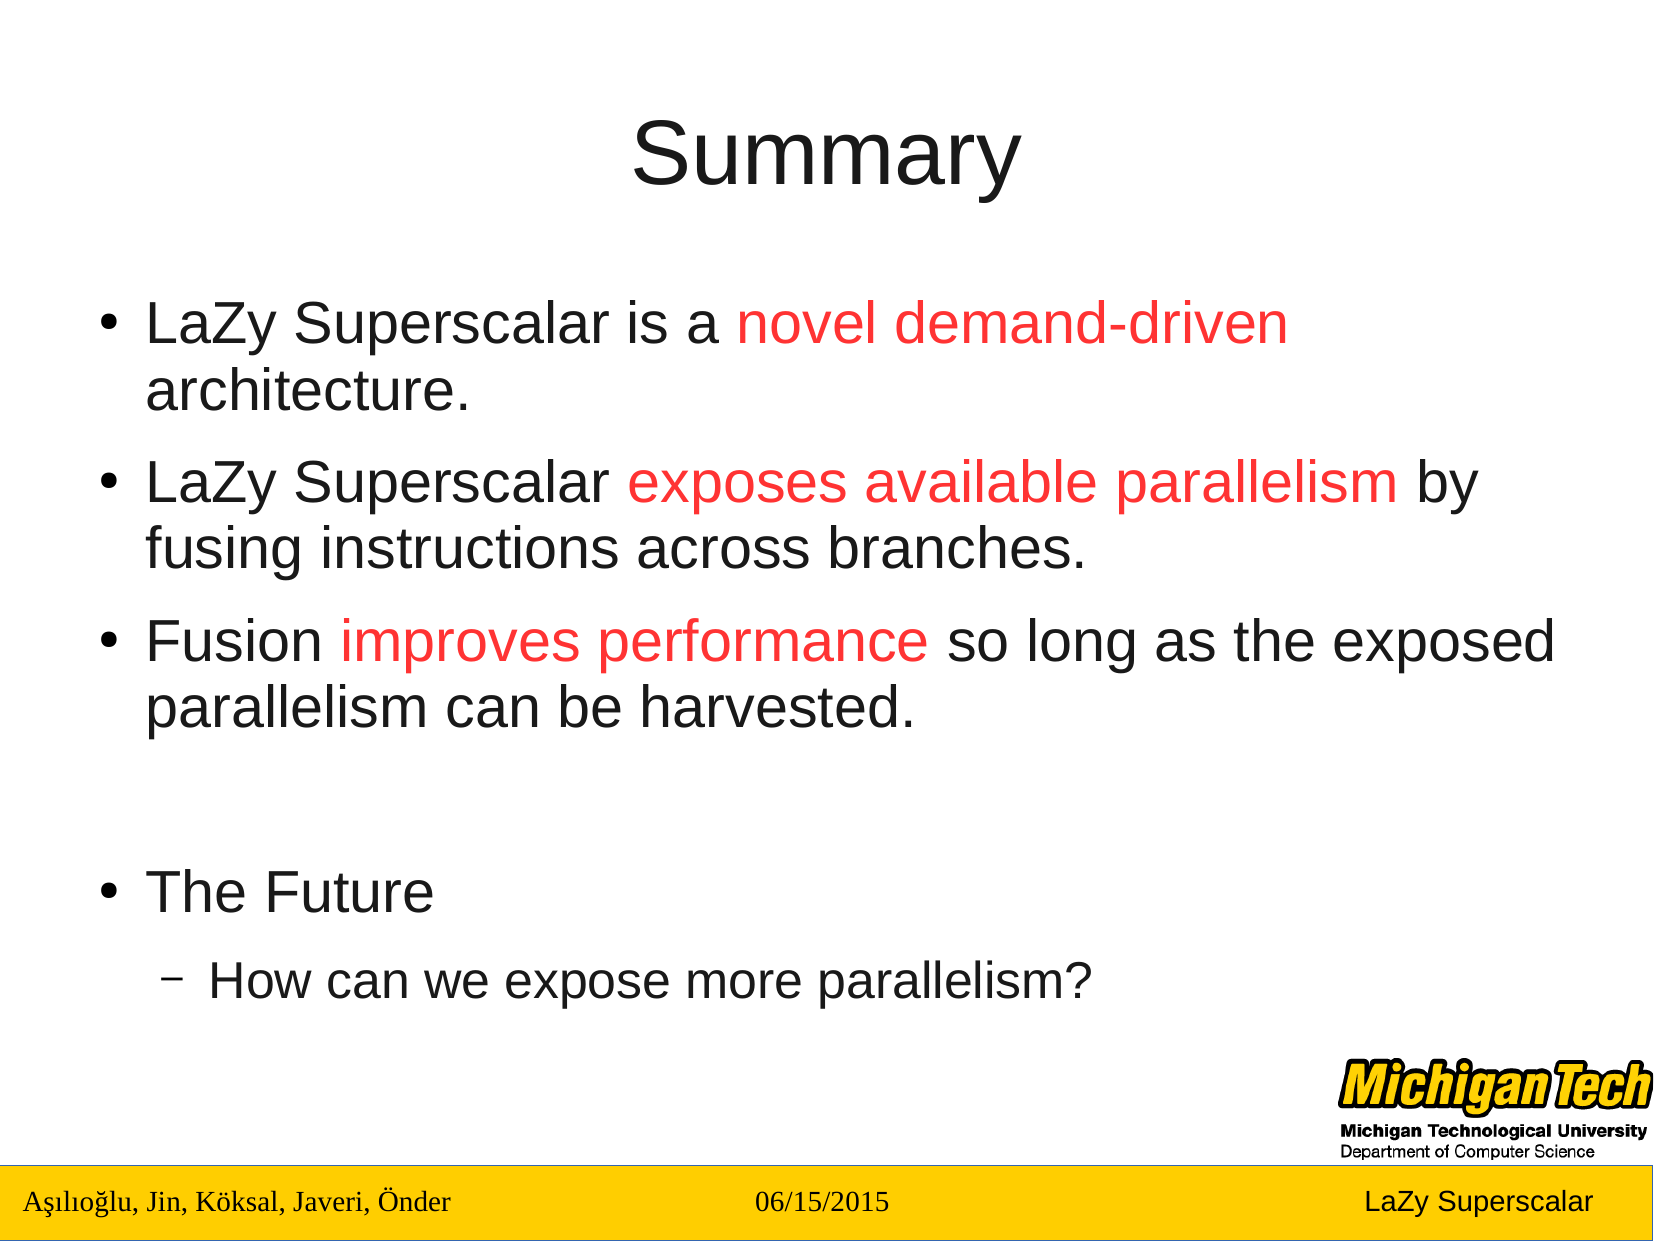

# Summary
LaZy Superscalar is a novel demand-driven architecture.
LaZy Superscalar exposes available parallelism by fusing instructions across branches.
Fusion improves performance so long as the exposed parallelism can be harvested.
The Future
How can we expose more parallelism?
Aşılıoğlu, Jin, Köksal, Javeri, Önder
06/15/2015